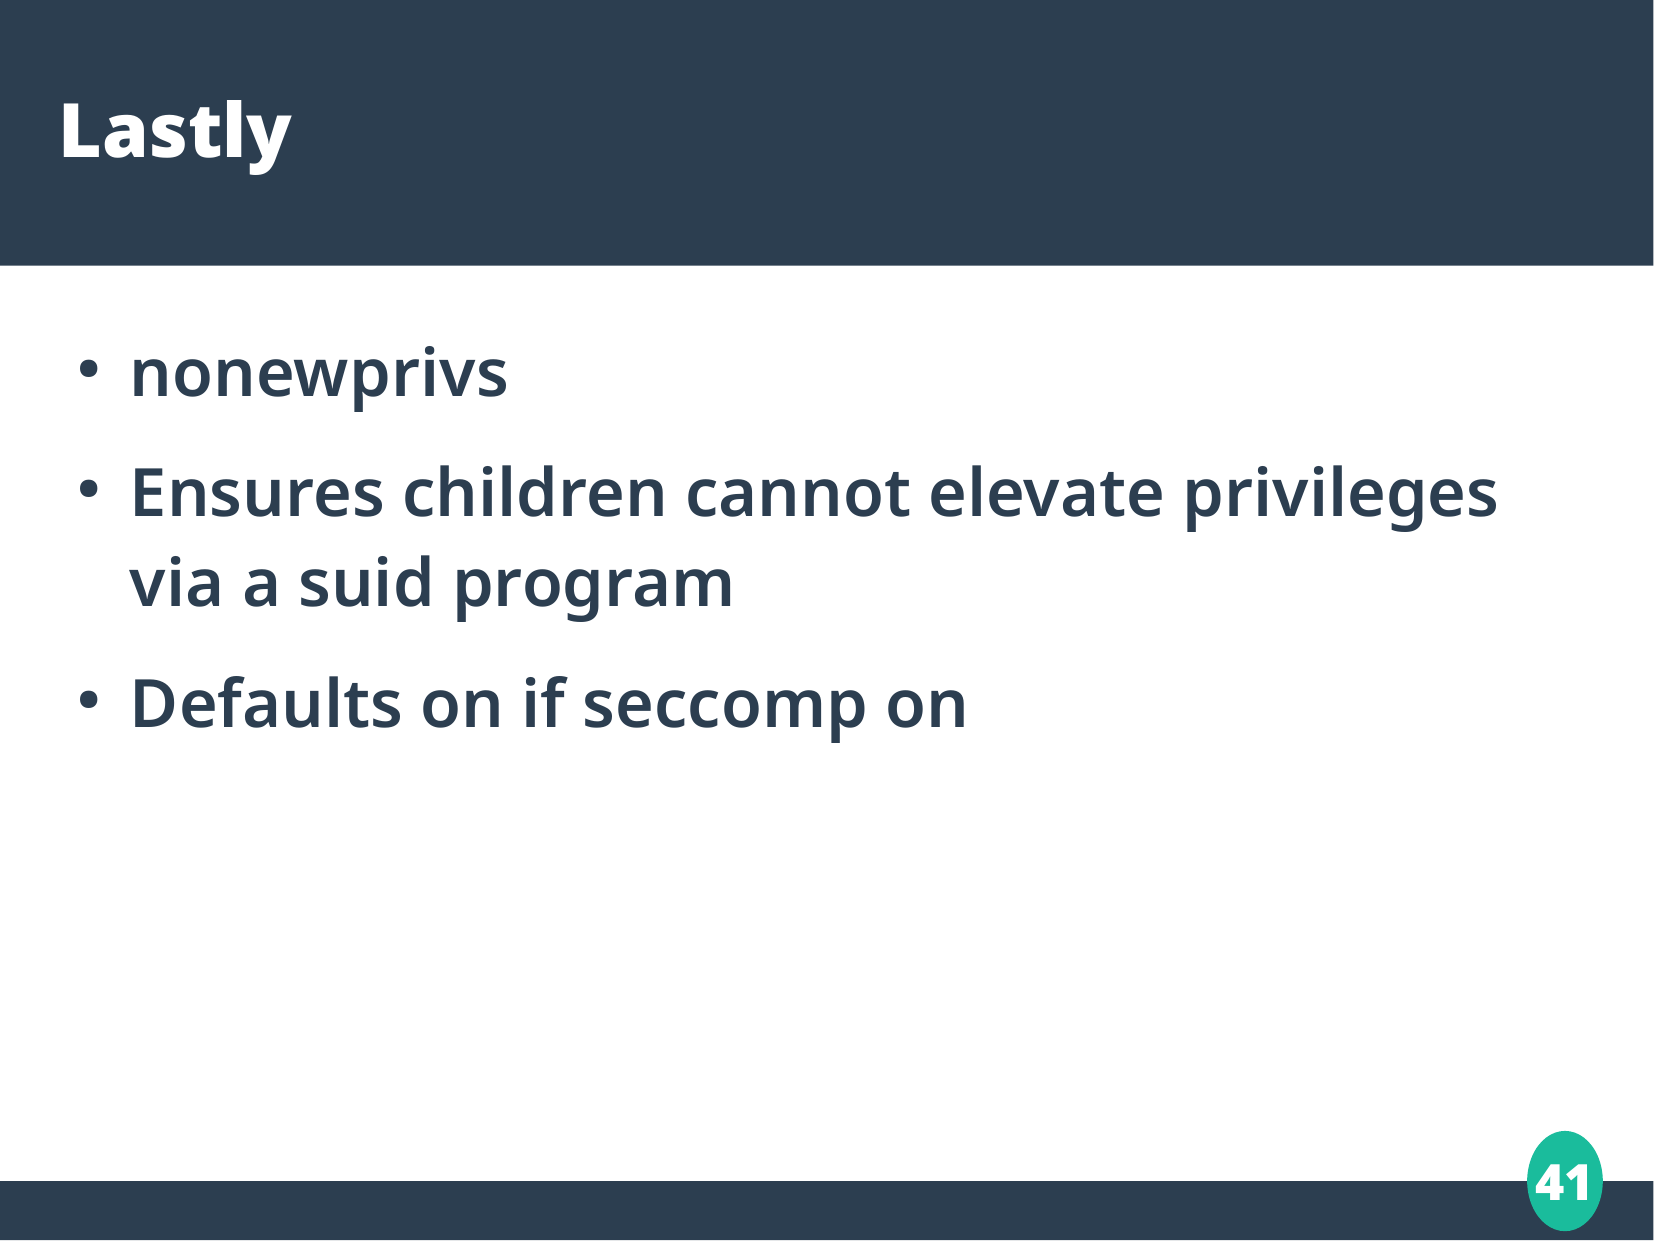

# Lastly
nonewprivs
Ensures children cannot elevate privileges via a suid program
Defaults on if seccomp on